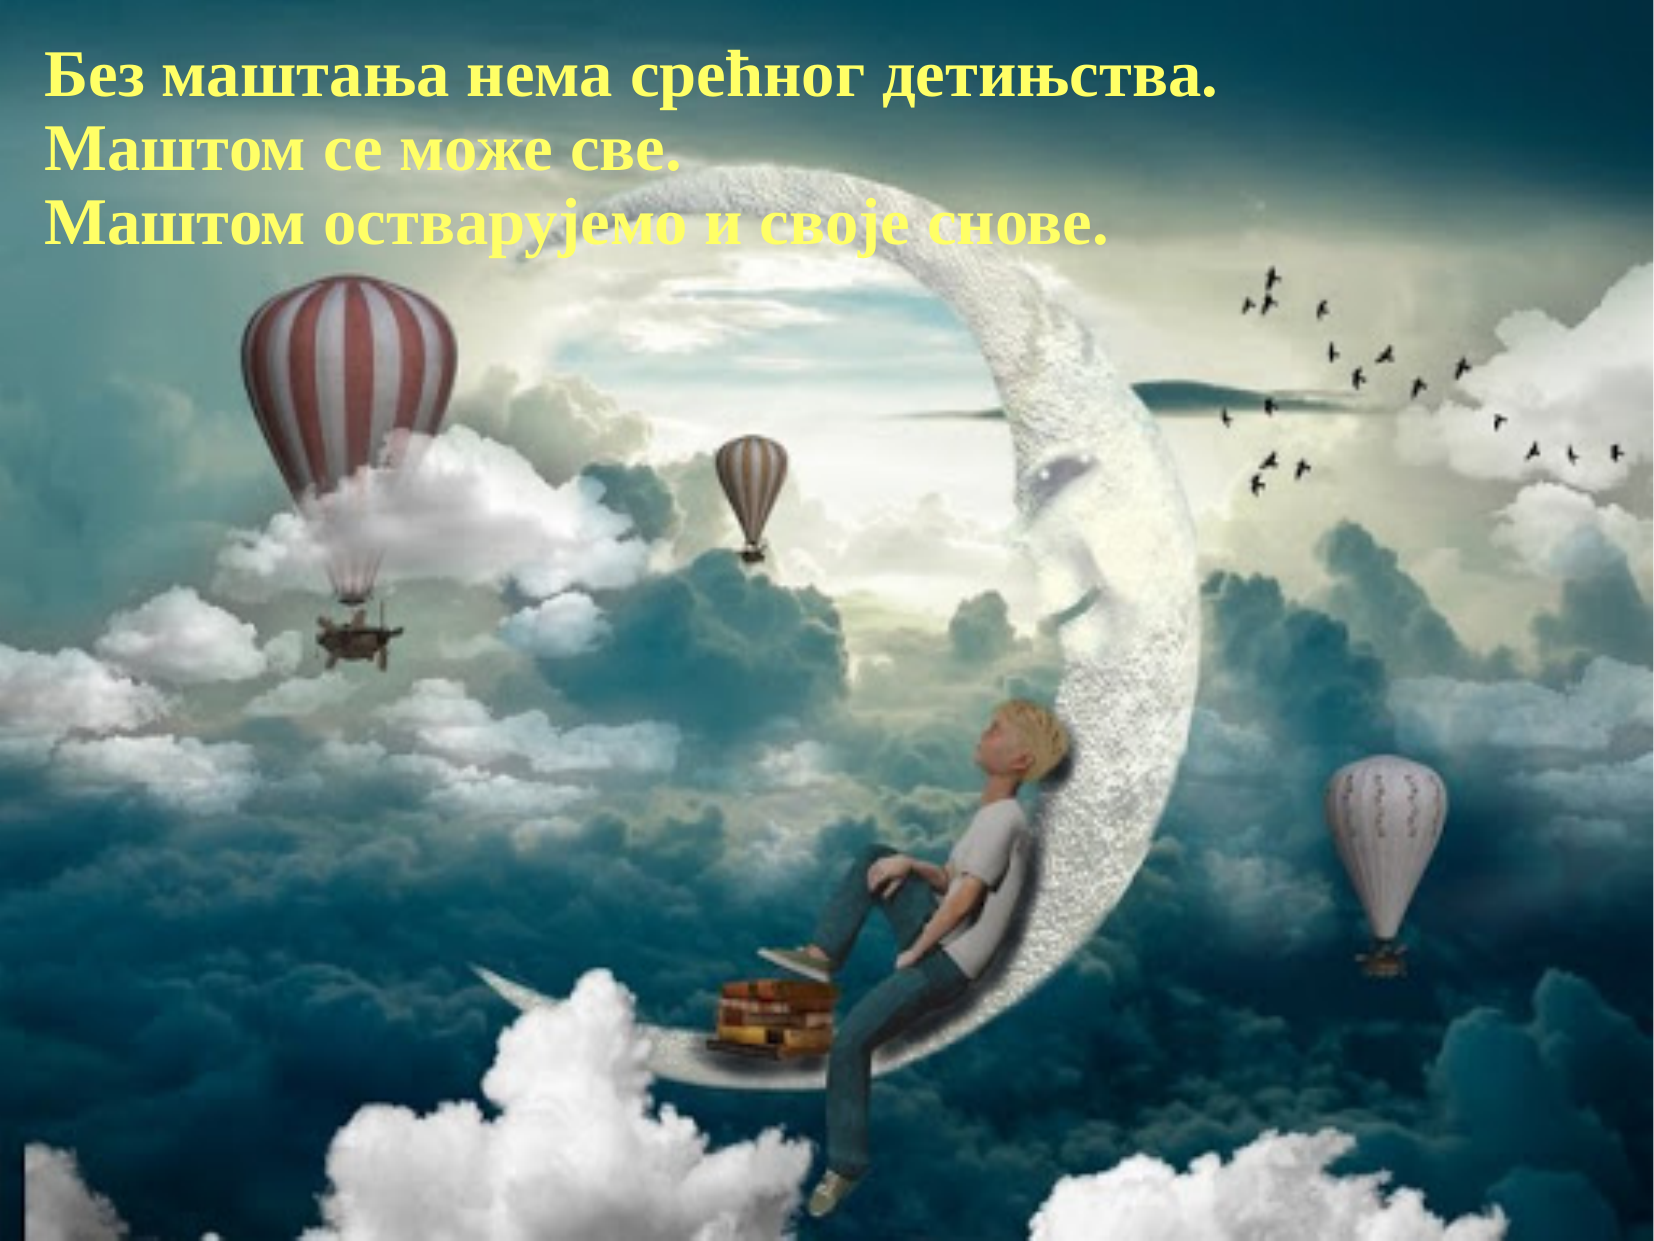

Без маштања нема срећног детињства. Маштом се може све. Маштом остварујемо и своје снове.